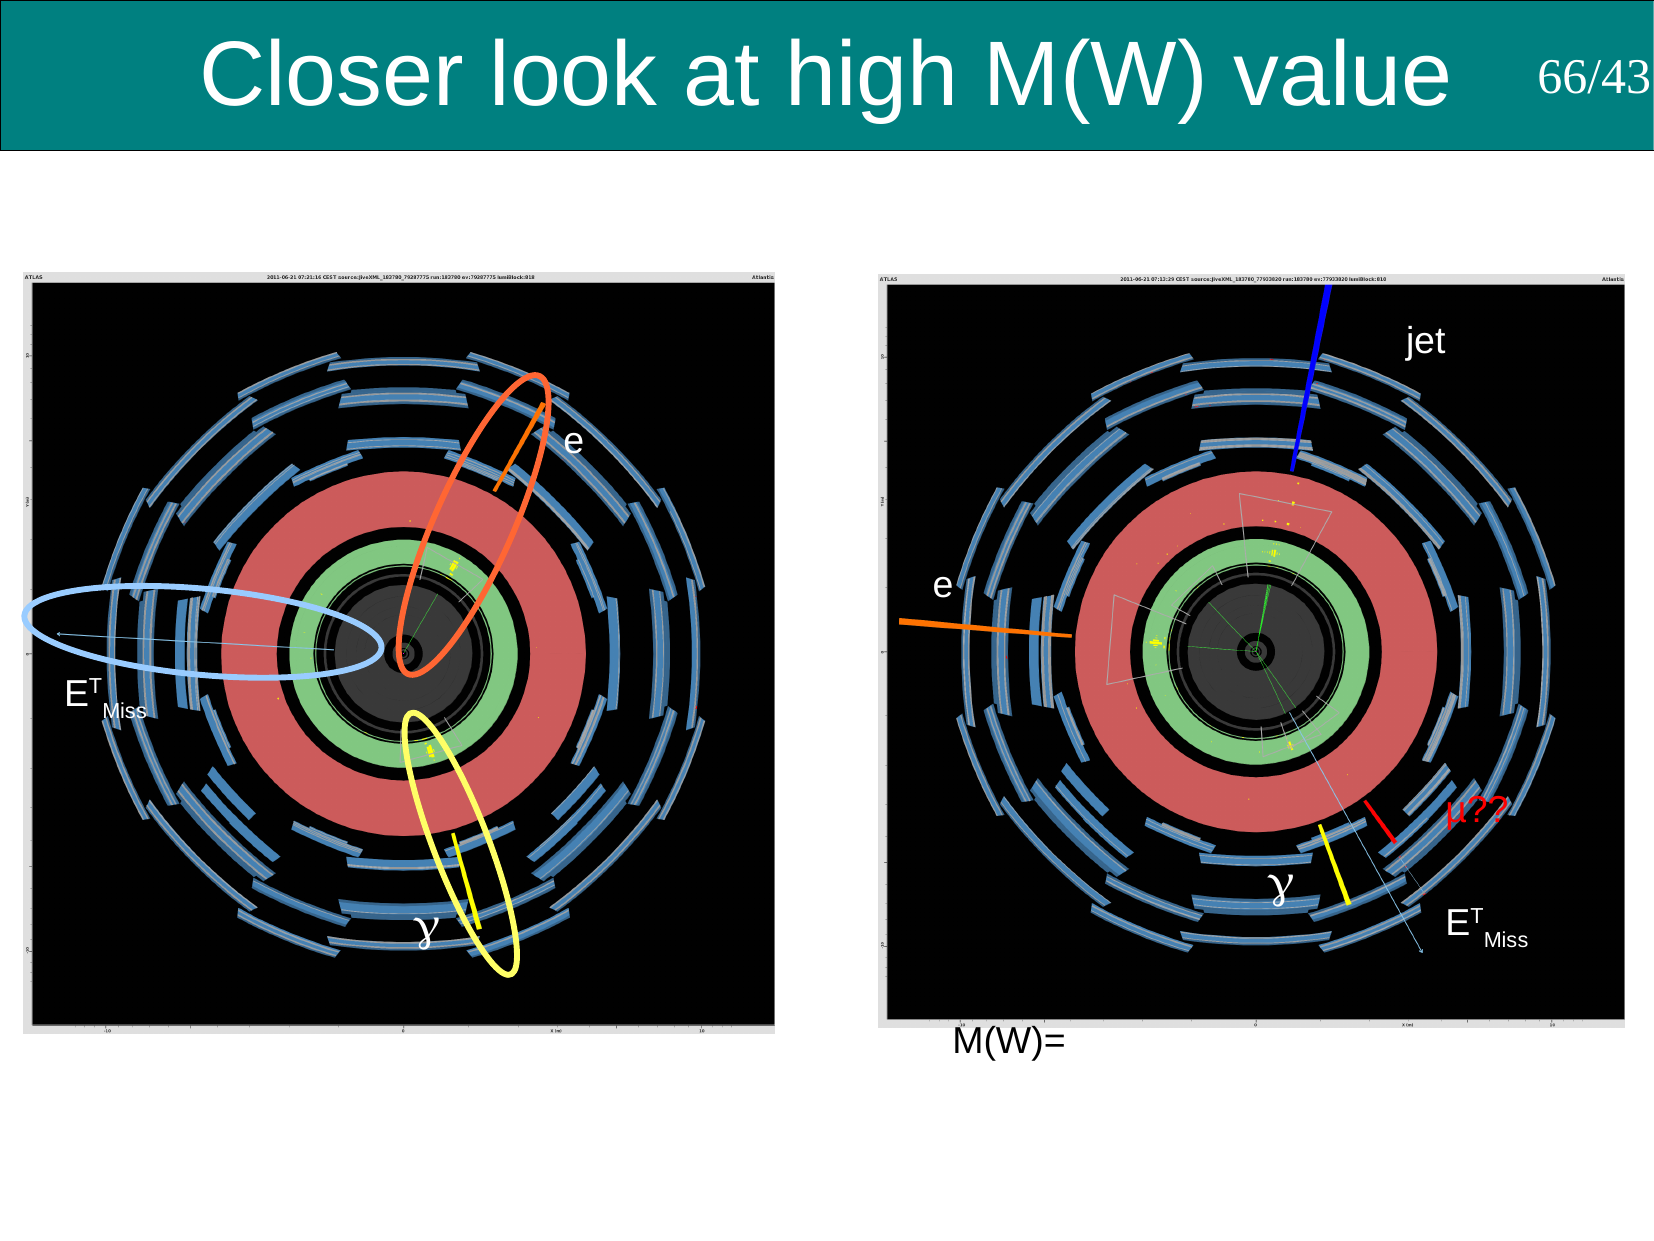

# Closer look at high M(W) value
66
jet
e
e
ETMiss
µ??

ETMiss

M(W)=